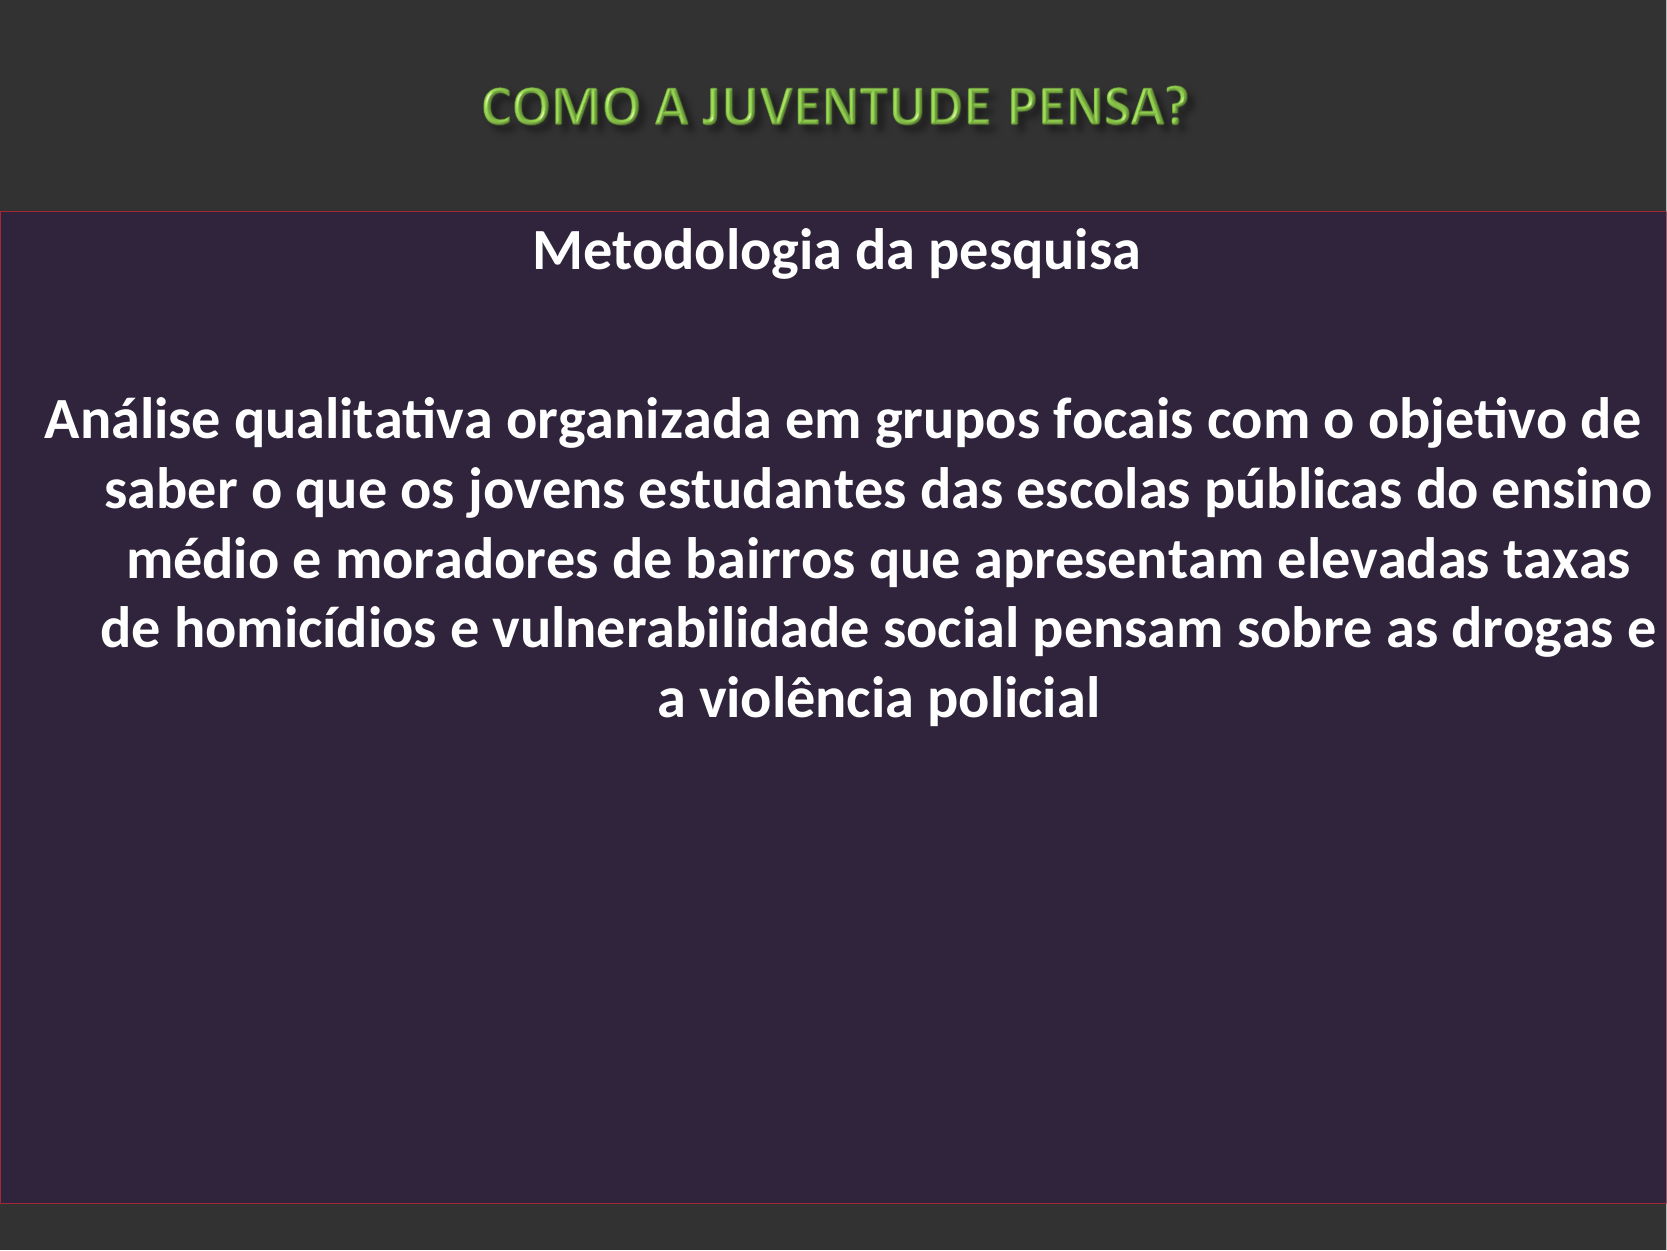

# Metodologia da pesquisa
 Análise qualitativa organizada em grupos focais com o objetivo de saber o que os jovens estudantes das escolas públicas do ensino médio e moradores de bairros que apresentam elevadas taxas de homicídios e vulnerabilidade social pensam sobre as drogas e a violência policial